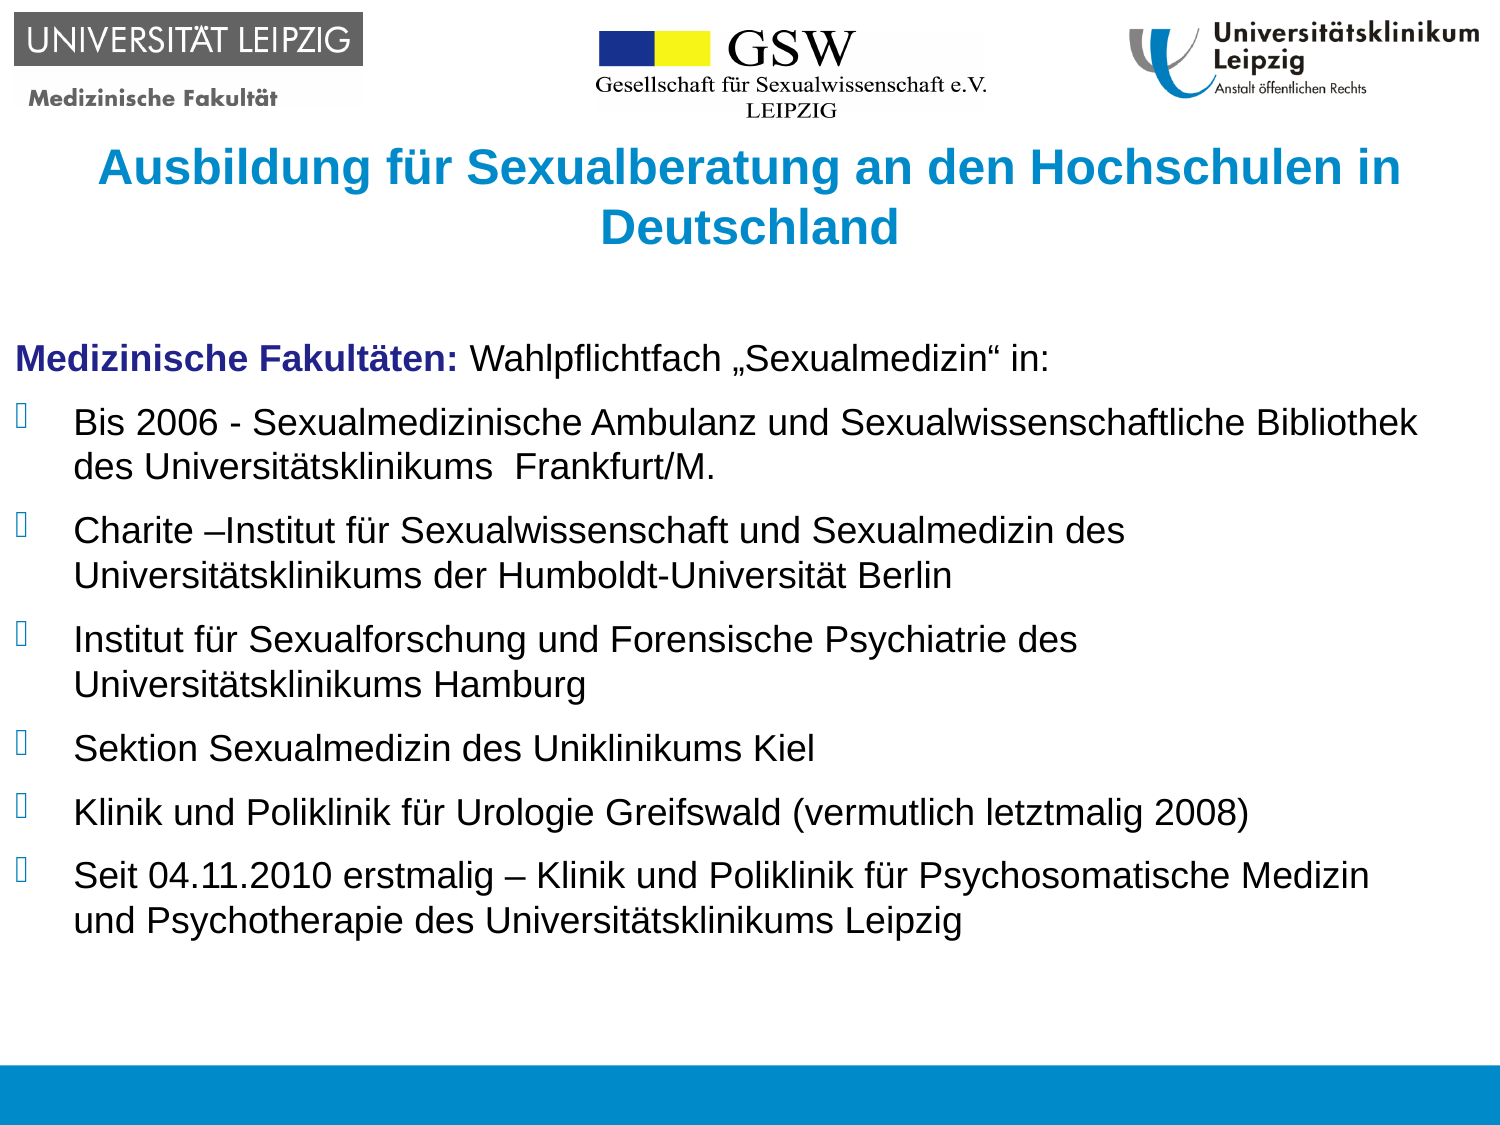

© Universitätsmedizin Leipzig
# Ausbildung für Sexualberatung an den Hochschulen in Deutschland
Medizinische Fakultäten: Wahlpflichtfach „Sexualmedizin“ in:
Bis 2006 - Sexualmedizinische Ambulanz und Sexualwissenschaftliche Bibliothek des Universitätsklinikums Frankfurt/M.
Charite –Institut für Sexualwissenschaft und Sexualmedizin des Universitätsklinikums der Humboldt-Universität Berlin
Institut für Sexualforschung und Forensische Psychiatrie des Universitätsklinikums Hamburg
Sektion Sexualmedizin des Uniklinikums Kiel
Klinik und Poliklinik für Urologie Greifswald (vermutlich letztmalig 2008)
Seit 04.11.2010 erstmalig – Klinik und Poliklinik für Psychosomatische Medizin und Psychotherapie des Universitätsklinikums Leipzig